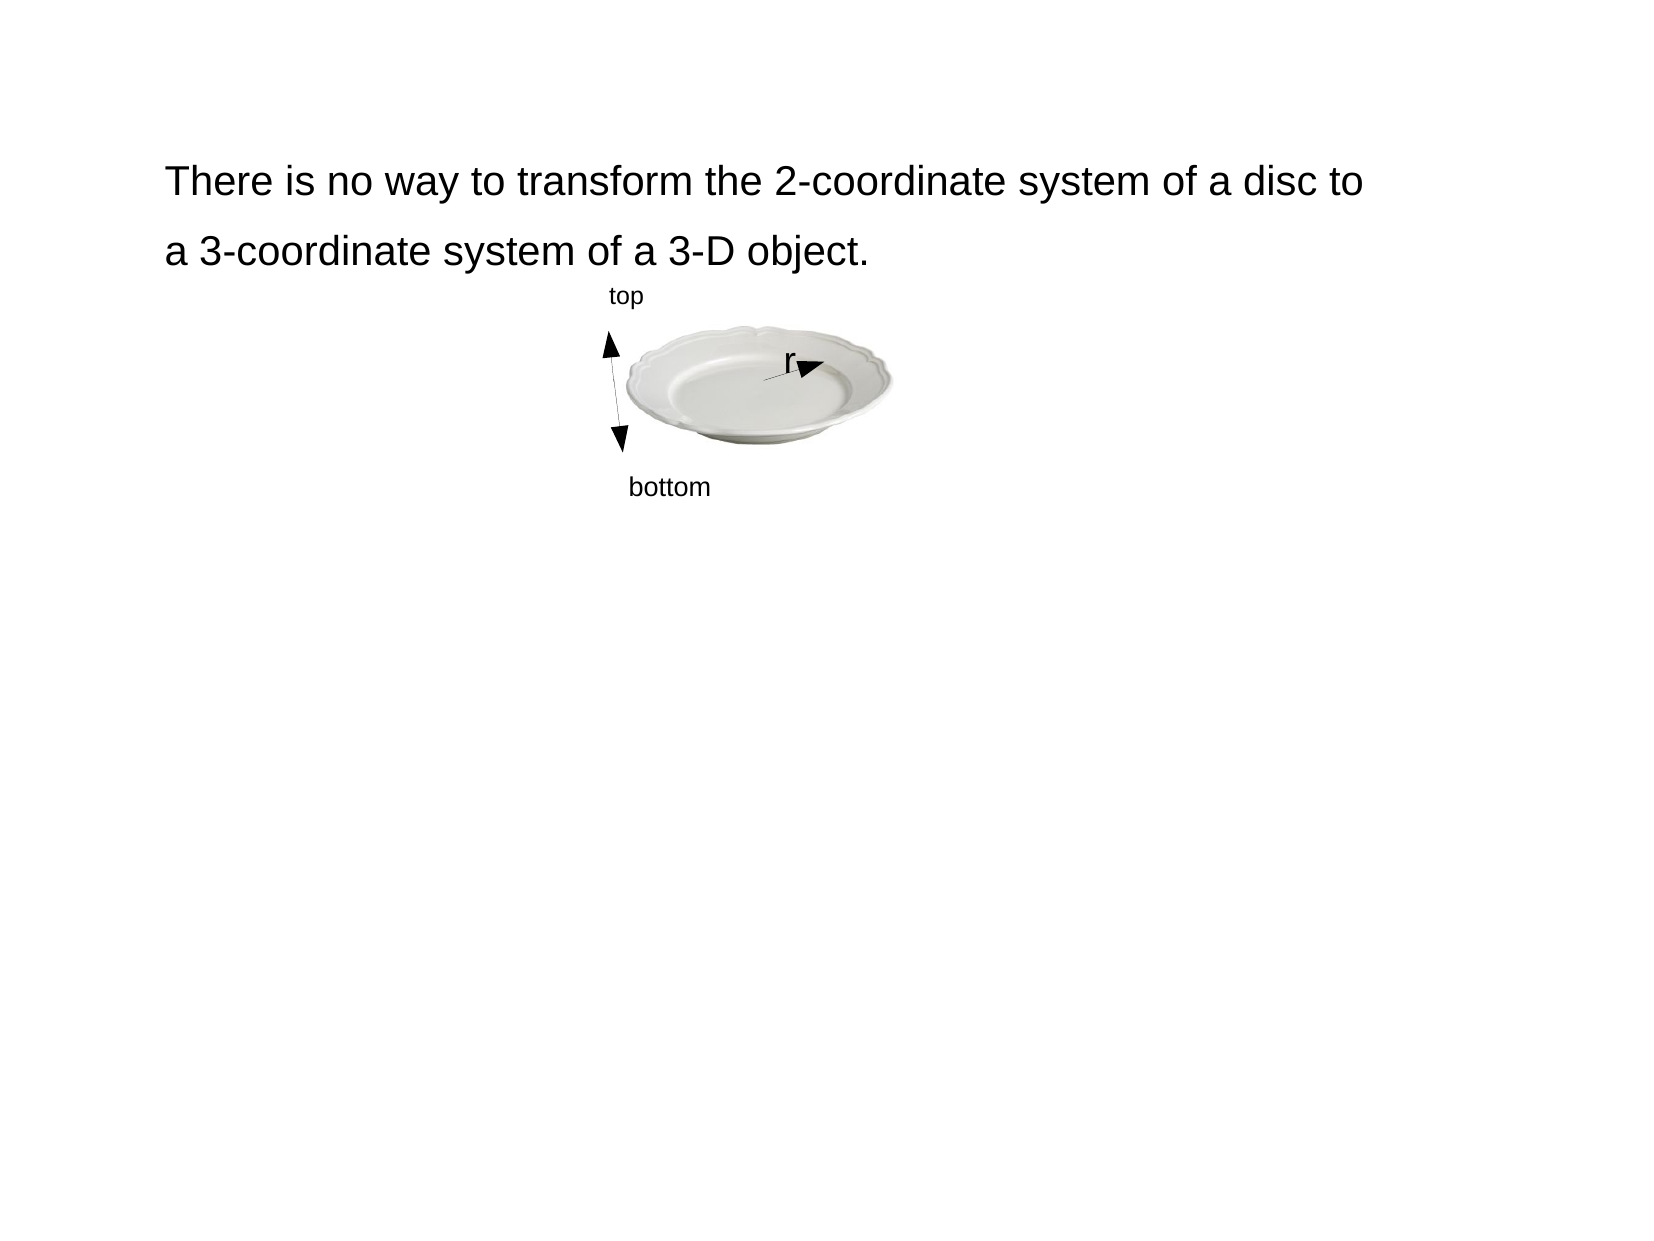

There is no way to transform the 2-coordinate system of a disc to a 3-coordinate system of a 3-D object.
top
r
bottom